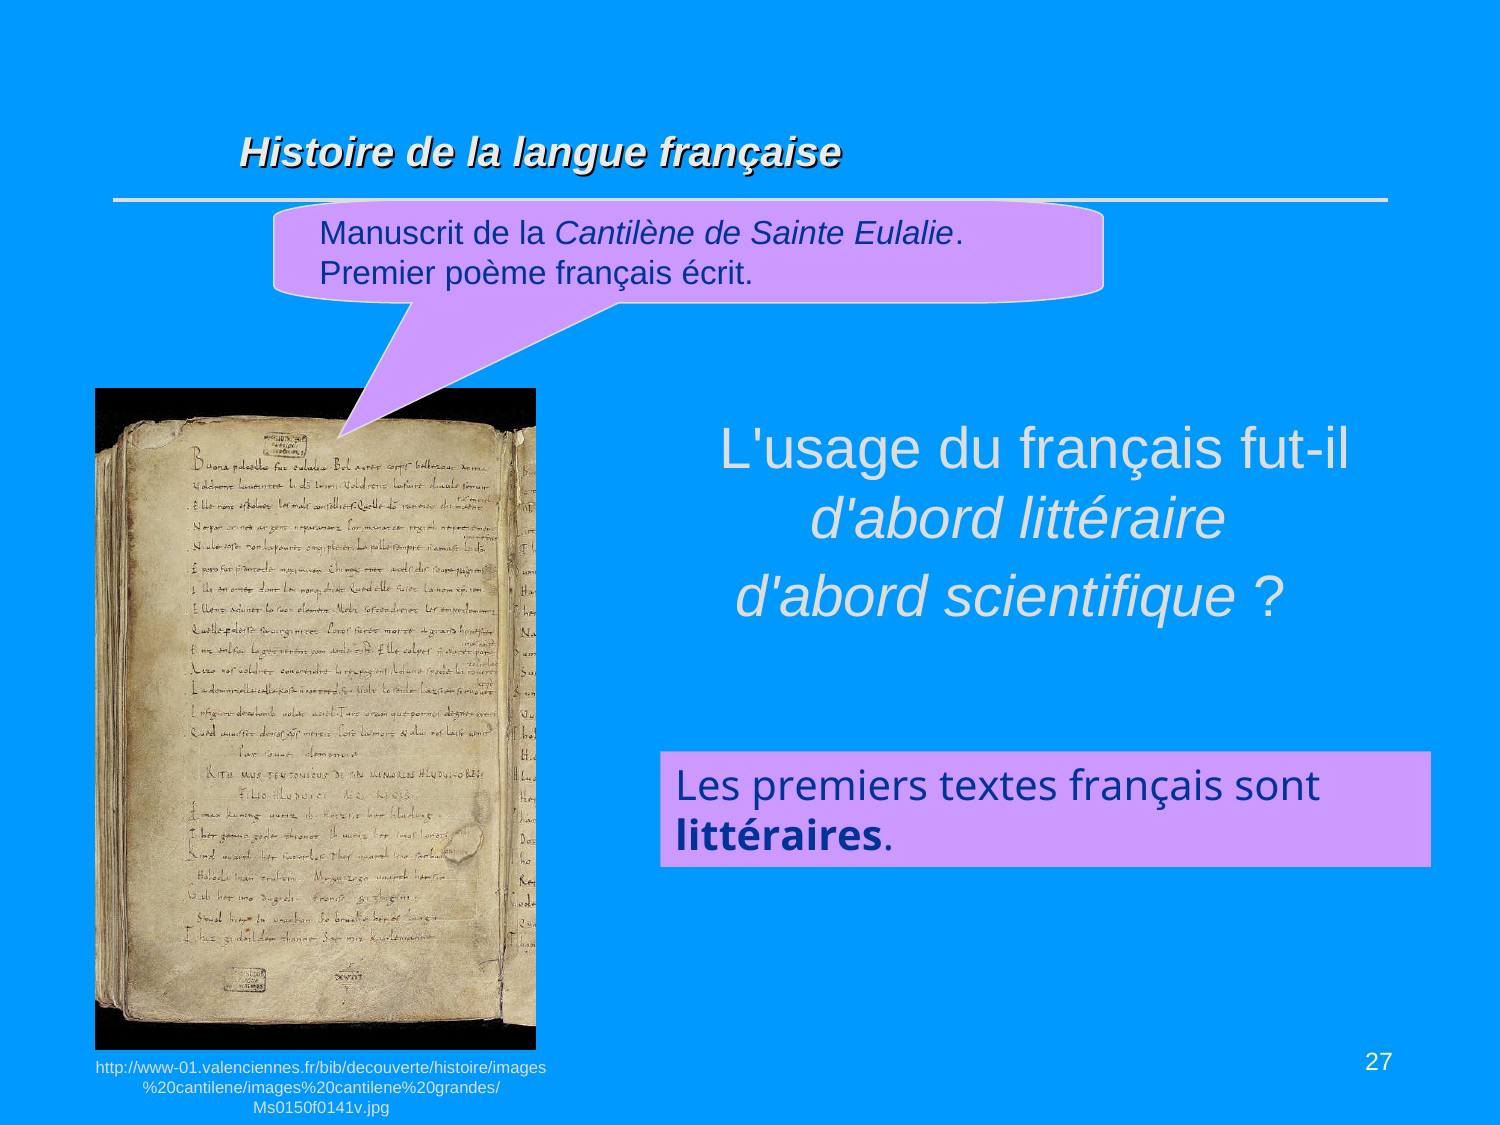

Histoire de la langue française
Manuscrit de la Cantilène de Sainte Eulalie. Premier poème français écrit.
http://www-01.valenciennes.fr/bib/decouverte/histoire/images%20cantilene/images%20cantilene%20grandes/Ms0150f0141v.jpg
L'usage du français fut-il
d'abord littéraire
d'abord scientifique ?
Les premiers textes français sont littéraires.
27